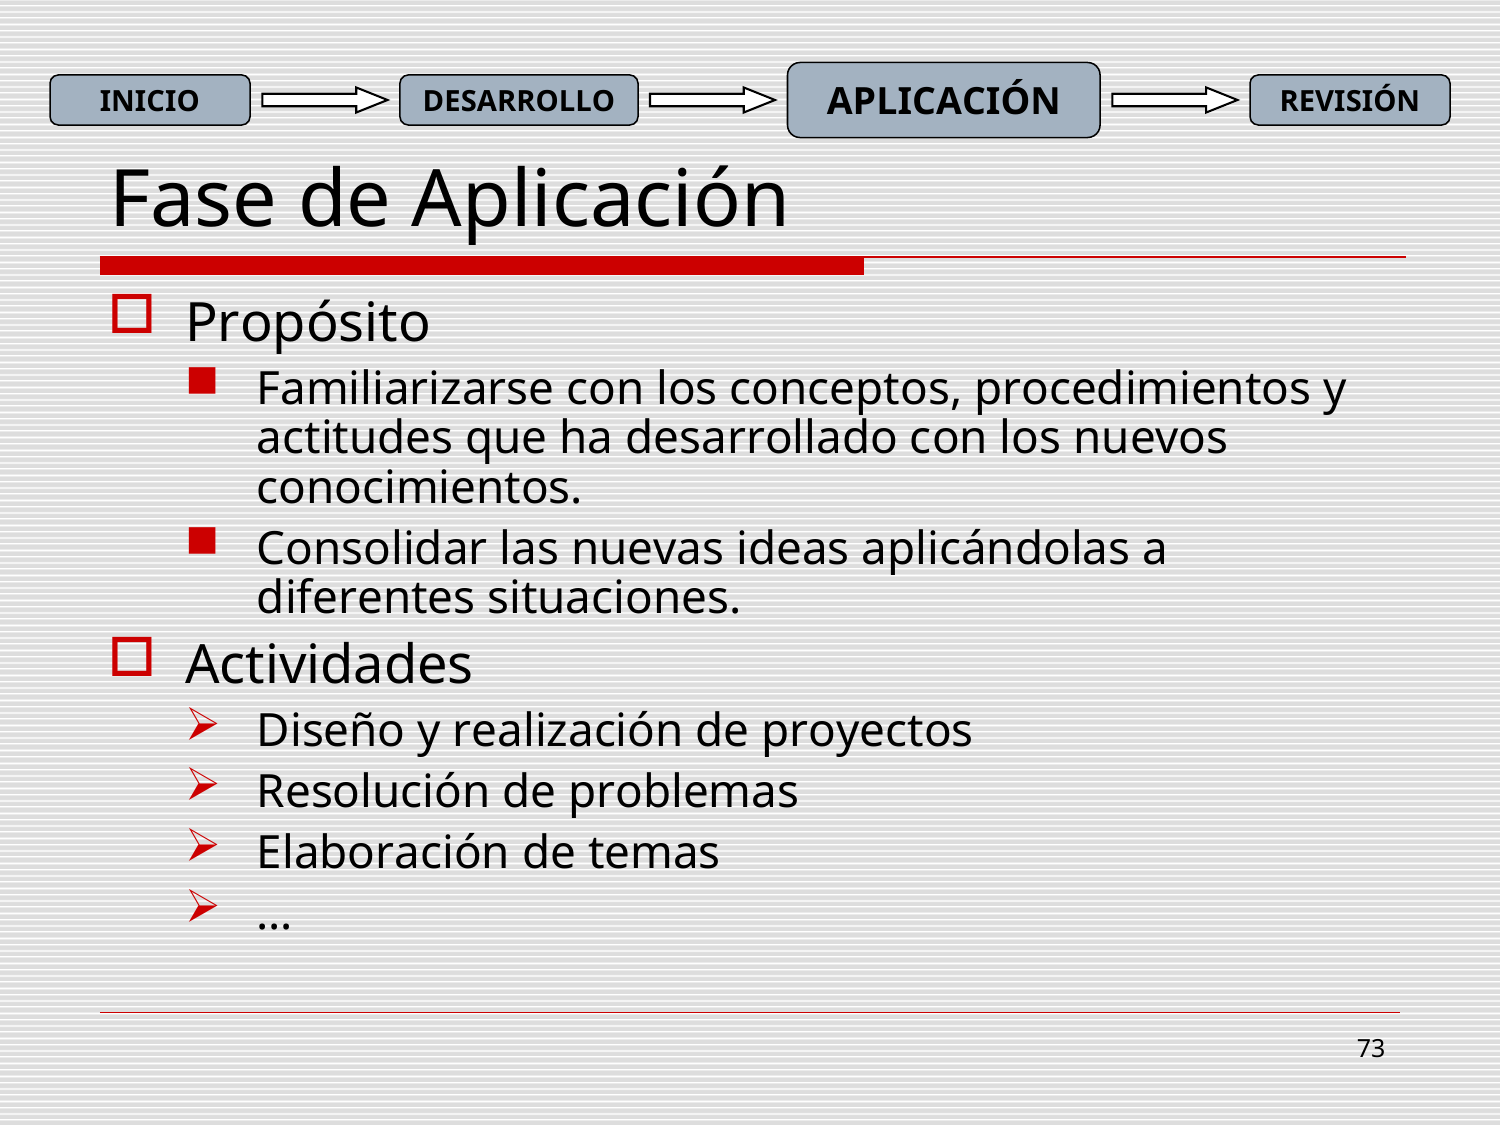

# Fase de Aplicación
APLICACIÓN
INICIO
DESARROLLO
REVISIÓN
Propósito
Familiarizarse con los conceptos, procedimientos y actitudes que ha desarrollado con los nuevos conocimientos.
Consolidar las nuevas ideas aplicándolas a diferentes situaciones.
Actividades
Diseño y realización de proyectos
Resolución de problemas
Elaboración de temas
…